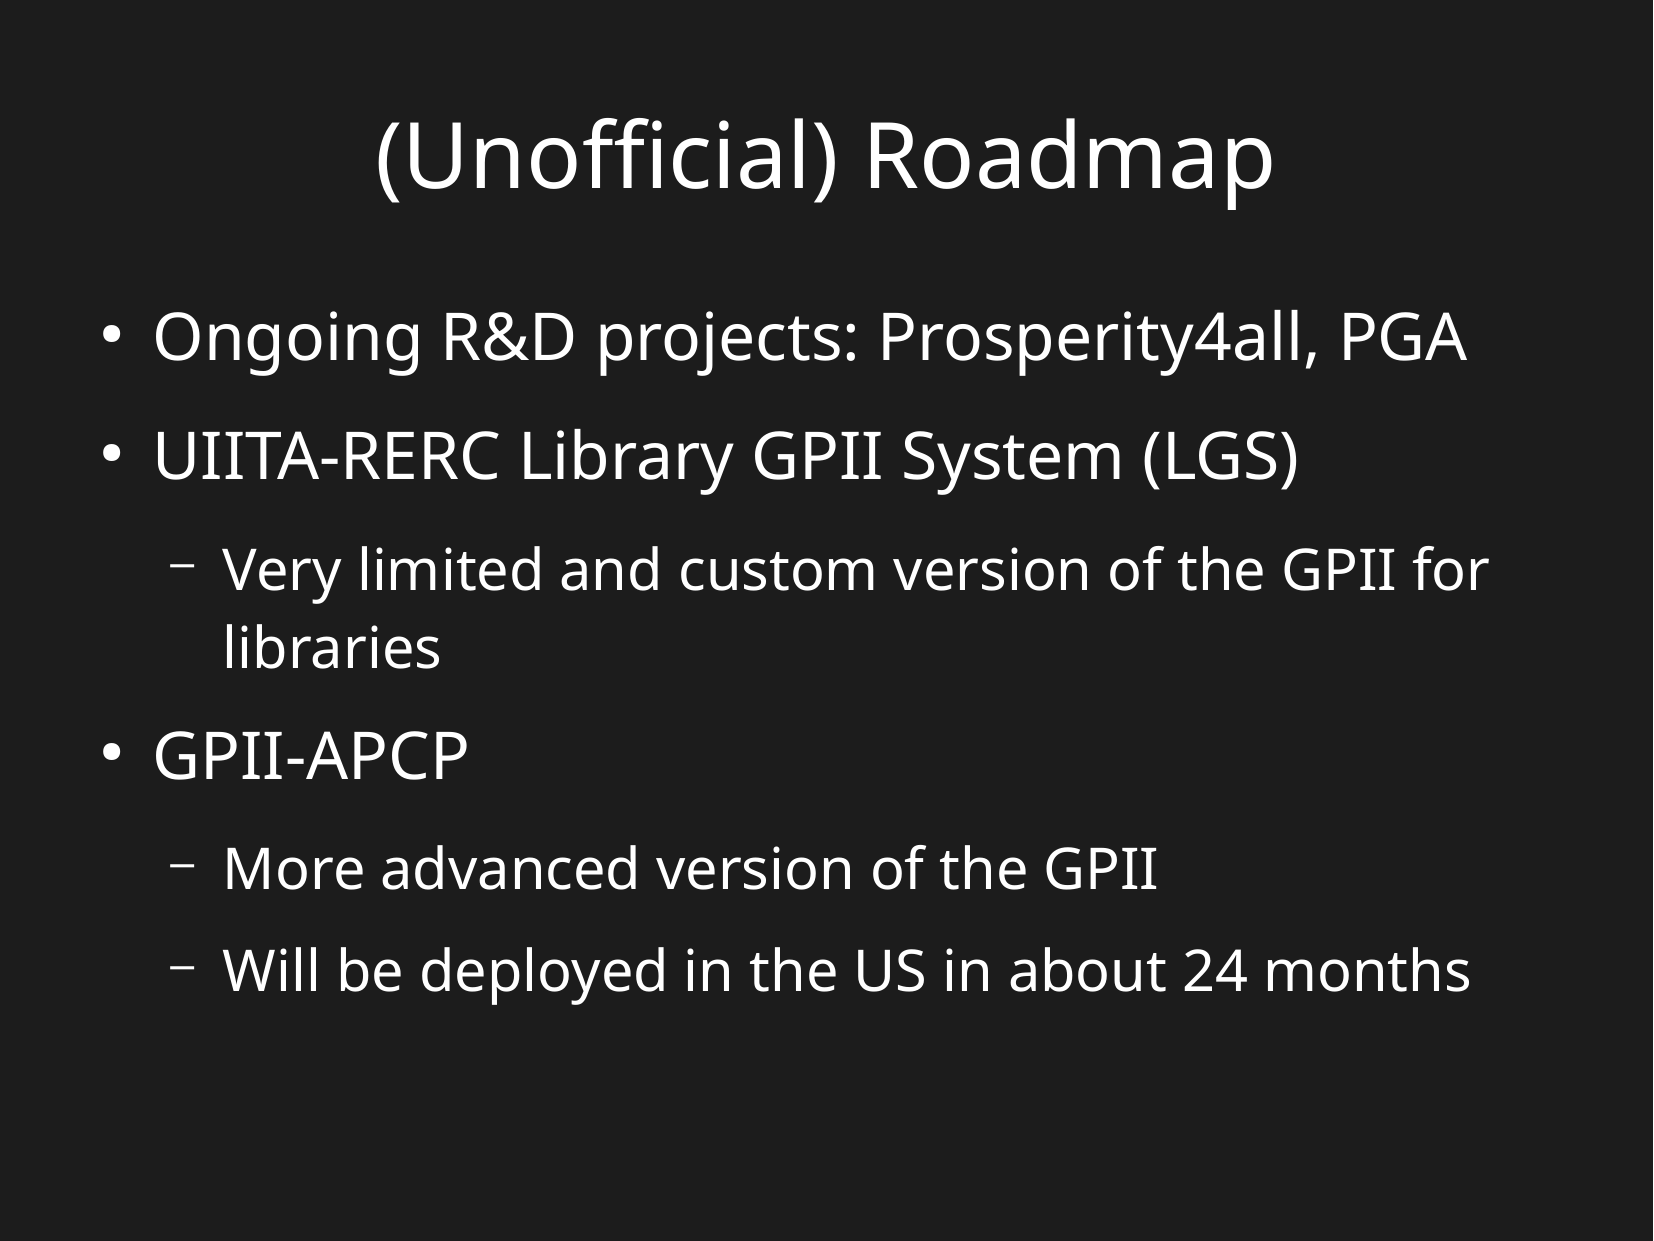

# (Unofficial) Roadmap
Ongoing R&D projects: Prosperity4all, PGA
UIITA-RERC Library GPII System (LGS)
Very limited and custom version of the GPII for libraries
GPII-APCP
More advanced version of the GPII
Will be deployed in the US in about 24 months